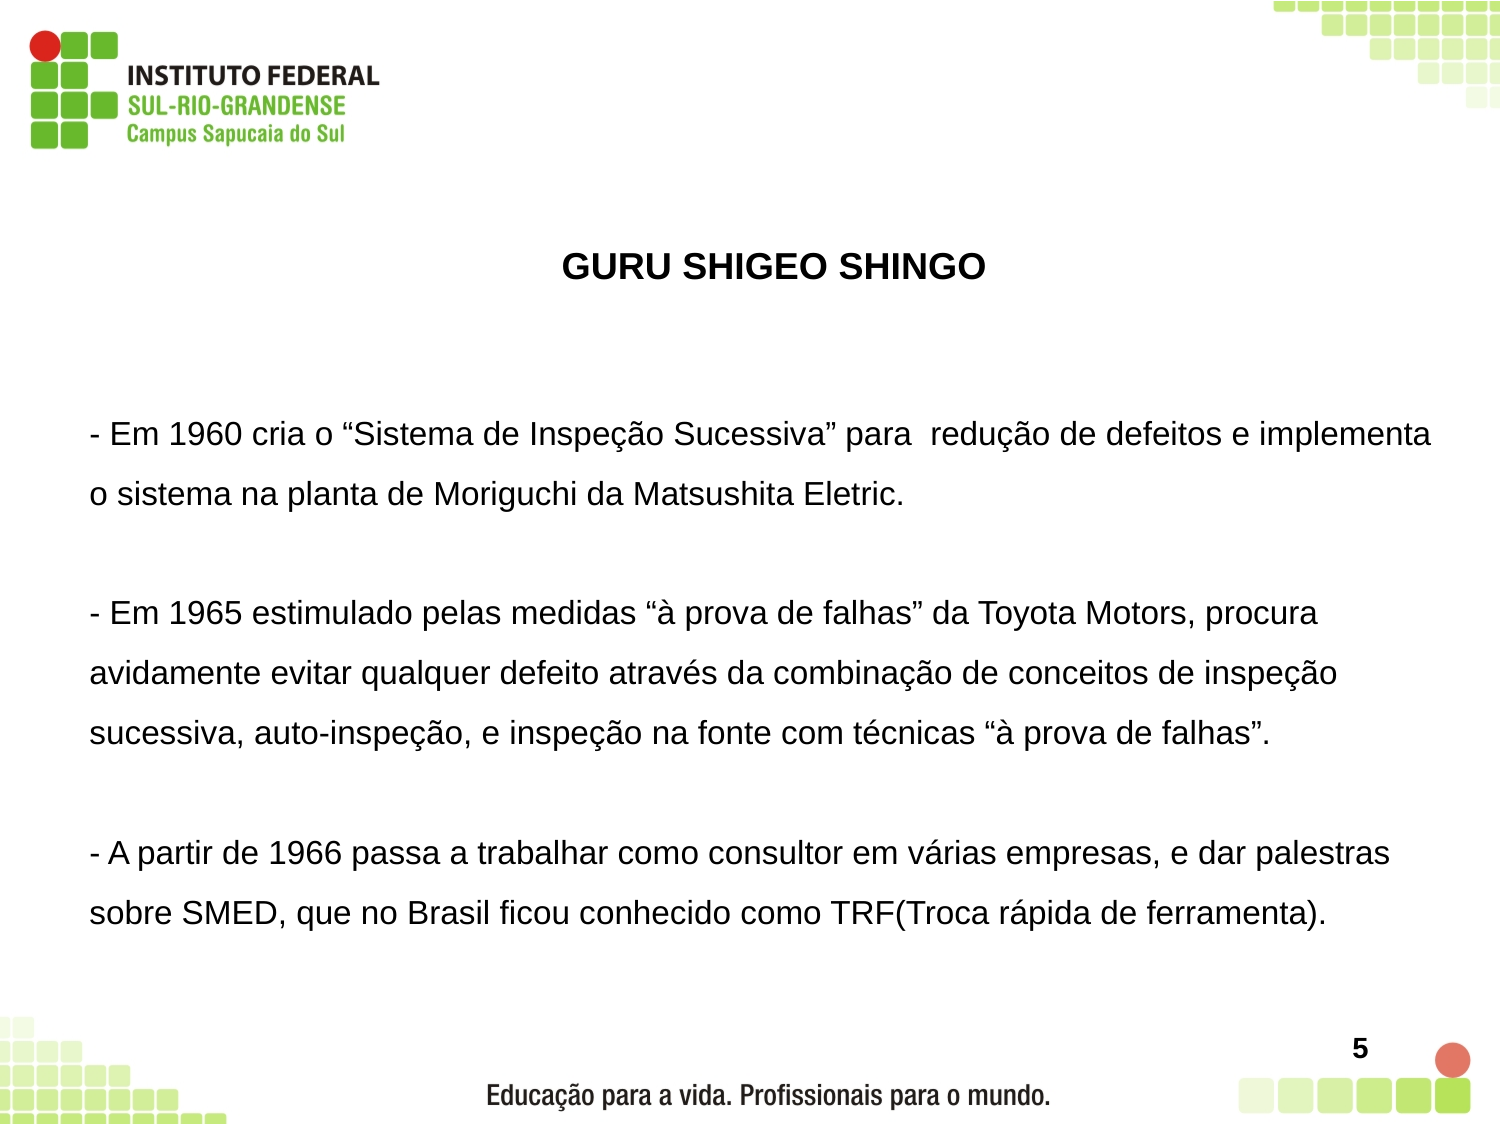

GURU SHIGEO SHINGO
# - Em 1960 cria o “Sistema de Inspeção Sucessiva” para redução de defeitos e implementa o sistema na planta de Moriguchi da Matsushita Eletric. - Em 1965 estimulado pelas medidas “à prova de falhas” da Toyota Motors, procura avidamente evitar qualquer defeito através da combinação de conceitos de inspeção sucessiva, auto-inspeção, e inspeção na fonte com técnicas “à prova de falhas”. - A partir de 1966 passa a trabalhar como consultor em várias empresas, e dar palestras sobre SMED, que no Brasil ficou conhecido como TRF(Troca rápida de ferramenta).